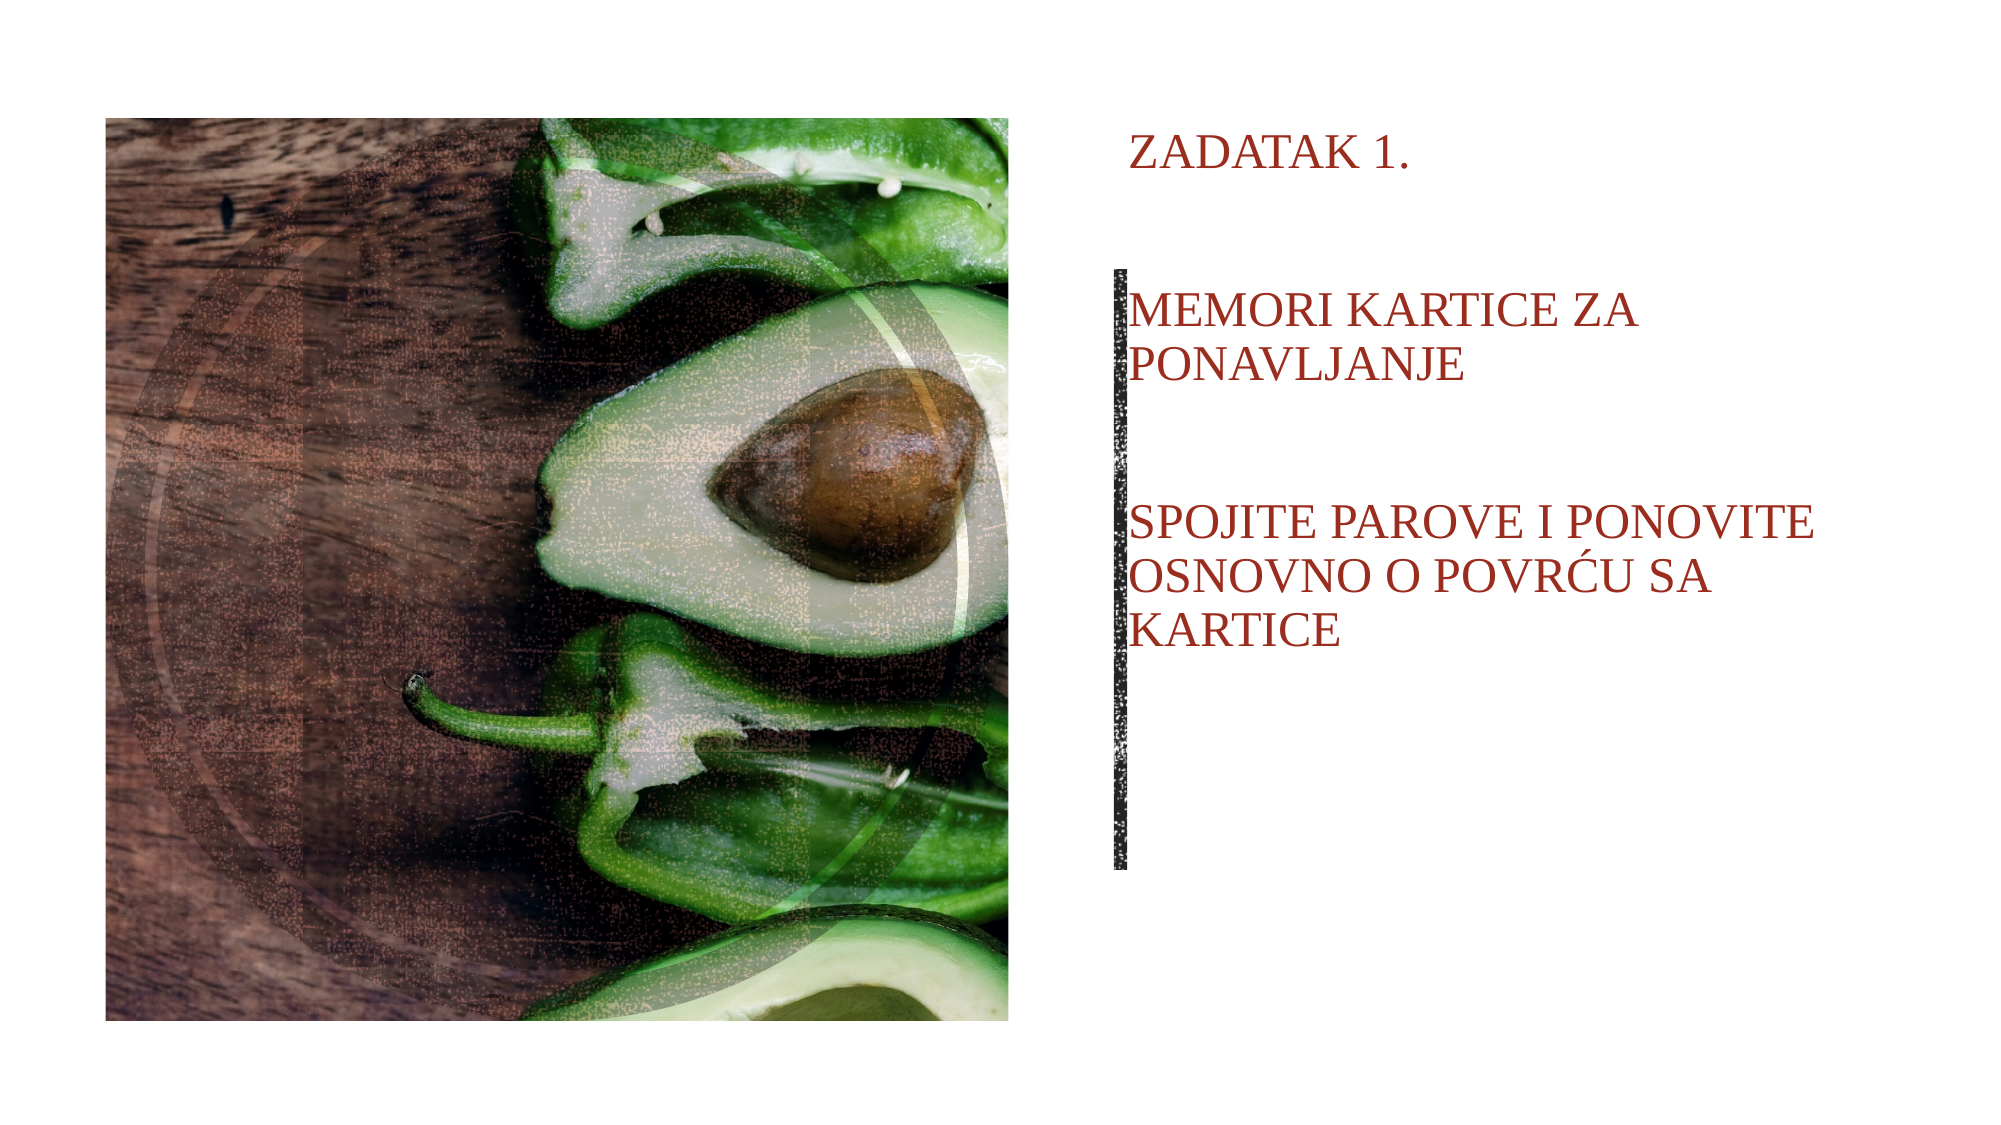

# ZADATAK 1.
MEMORI KARTICE ZA PONAVLJANJE
SPOJITE PAROVE I PONOVITE OSNOVNO O POVRĆU SA KARTICE